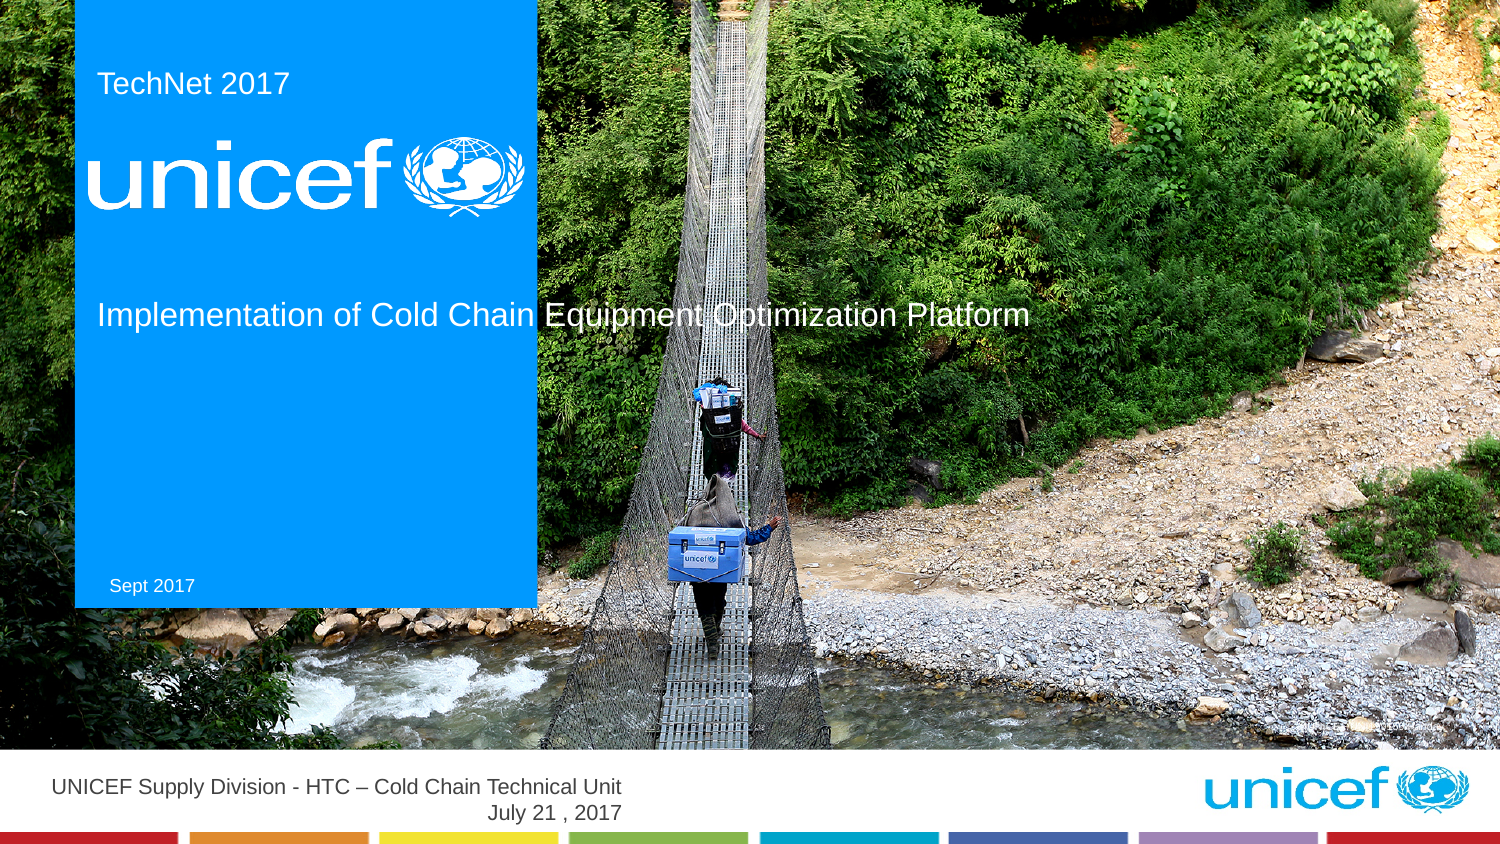

TechNet 2017
# Implementation of Cold Chain Equipment Optimization Platform
Sept 2017
UNICEF Supply Division - HTC – Cold Chain Technical Unit July 21 , 2017